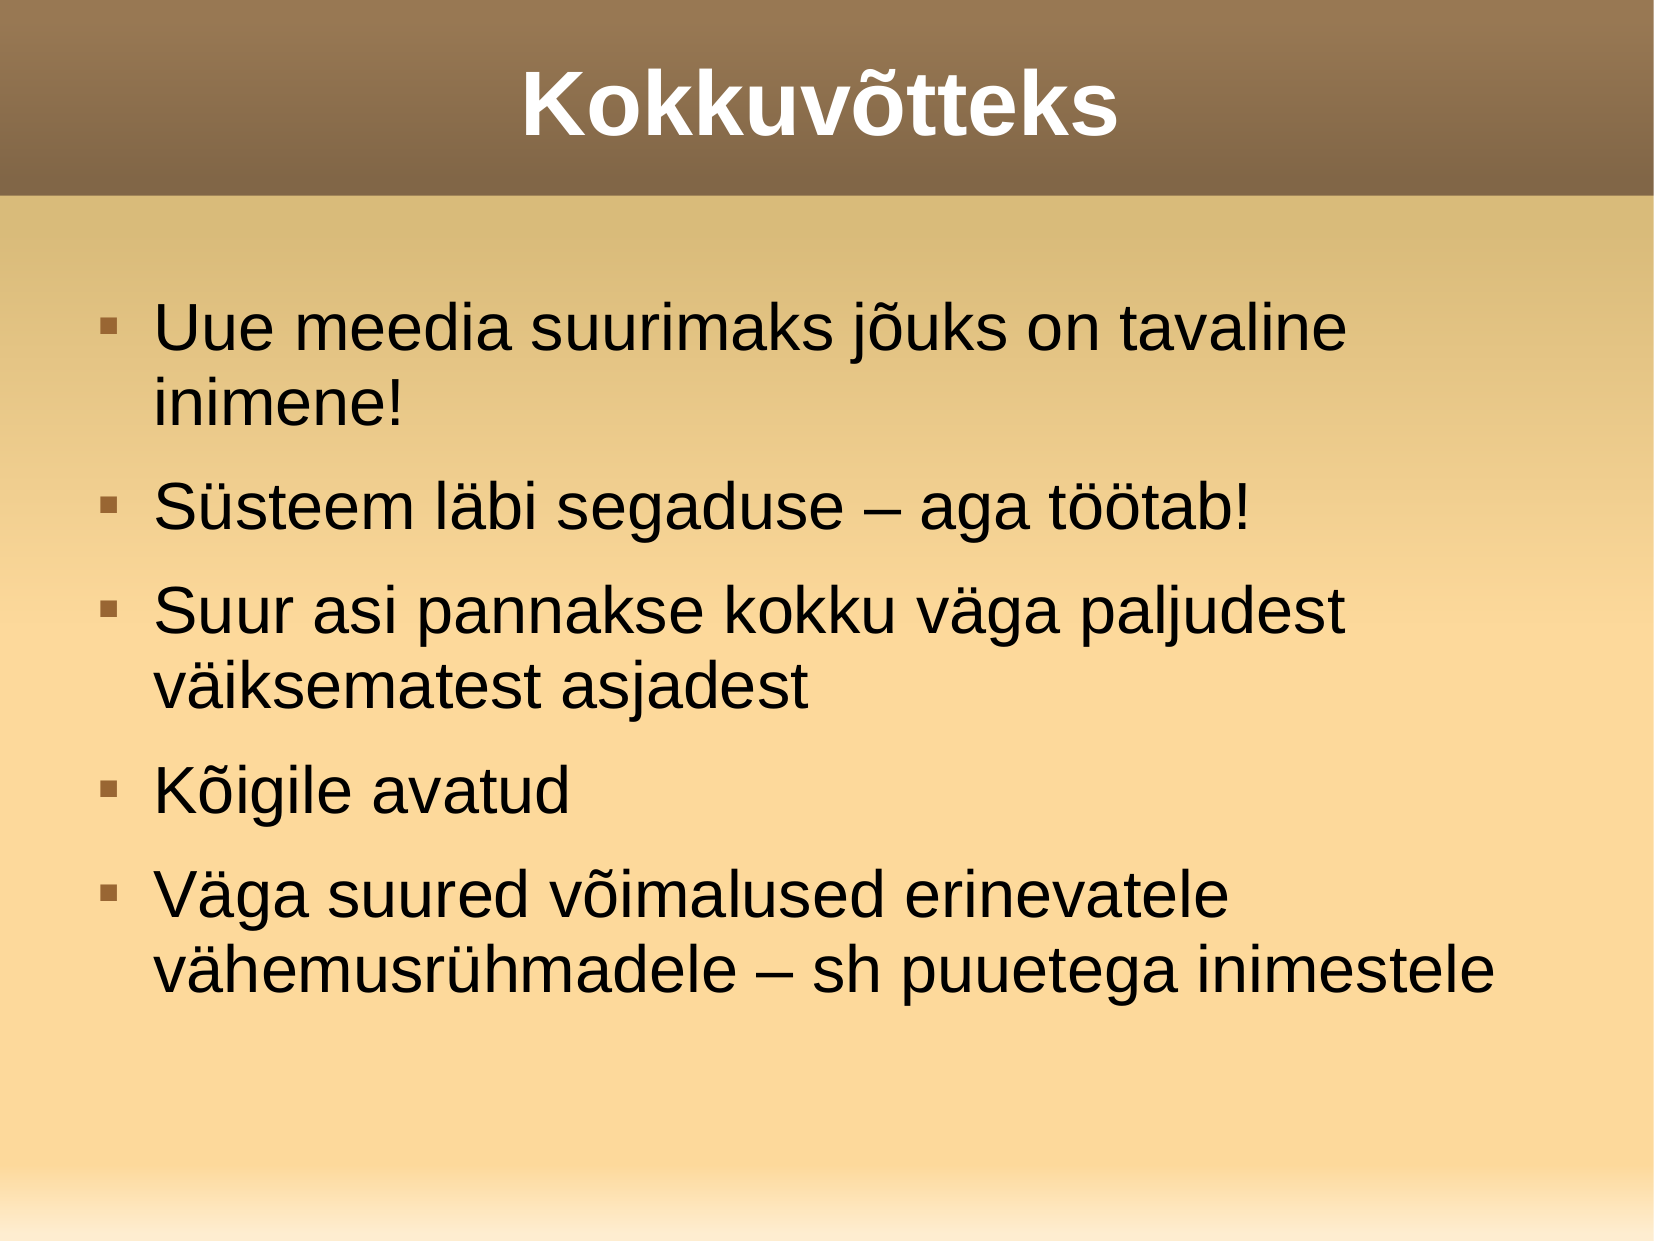

# Kokkuvõtteks
Uue meedia suurimaks jõuks on tavaline inimene!
Süsteem läbi segaduse – aga töötab!
Suur asi pannakse kokku väga paljudest väiksematest asjadest
Kõigile avatud
Väga suured võimalused erinevatele vähemusrühmadele – sh puuetega inimestele